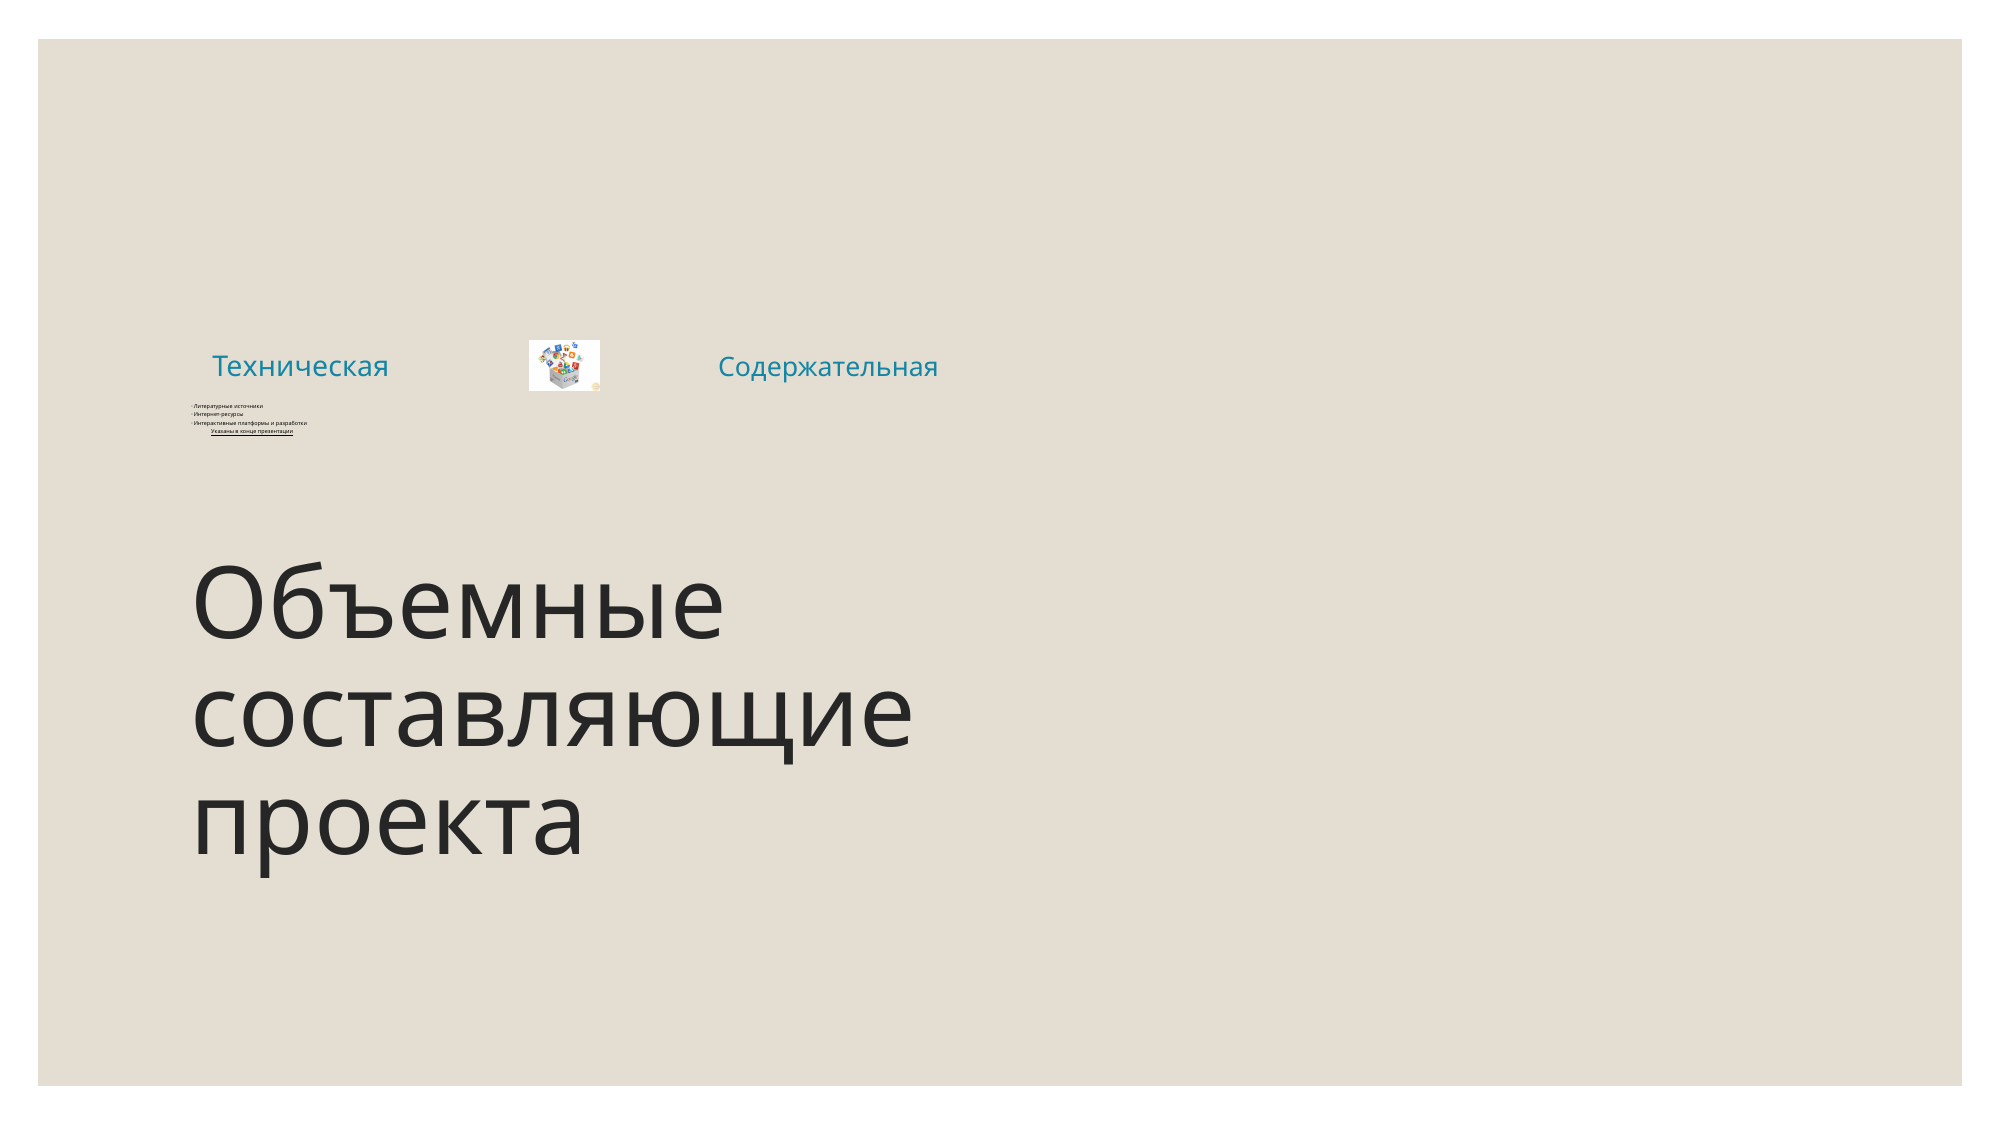

Техническая
Содержательная
Литературные источники
Интернет-ресурсы
Интерактивные платформы и разработки
Указаны в конце презентации
# Объемные составляющие проекта